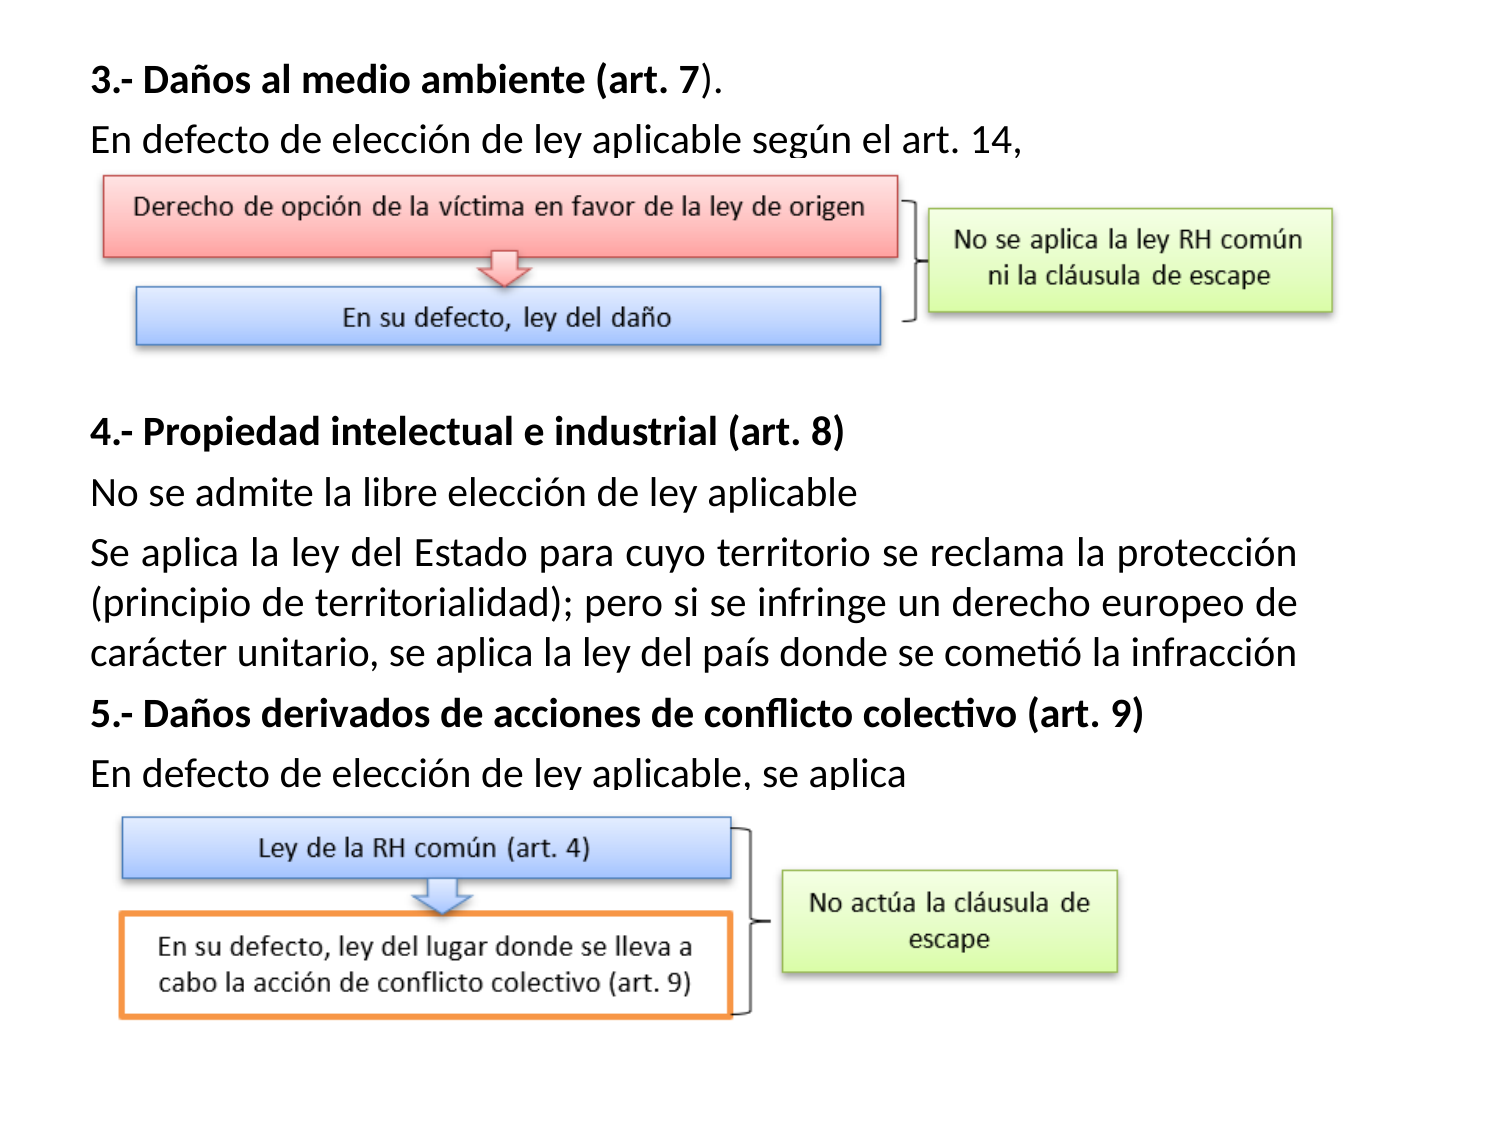

# 3.- Daños al medio ambiente (art. 7).
En defecto de elección de ley aplicable según el art. 14,
4.- Propiedad intelectual e industrial (art. 8)
No se admite la libre elección de ley aplicable
Se aplica la ley del Estado para cuyo territorio se reclama la protección (principio de territorialidad); pero si se infringe un derecho europeo de carácter unitario, se aplica la ley del país donde se cometió la infracción
5.- Daños derivados de acciones de conflicto colectivo (art. 9)
En defecto de elección de ley aplicable, se aplica